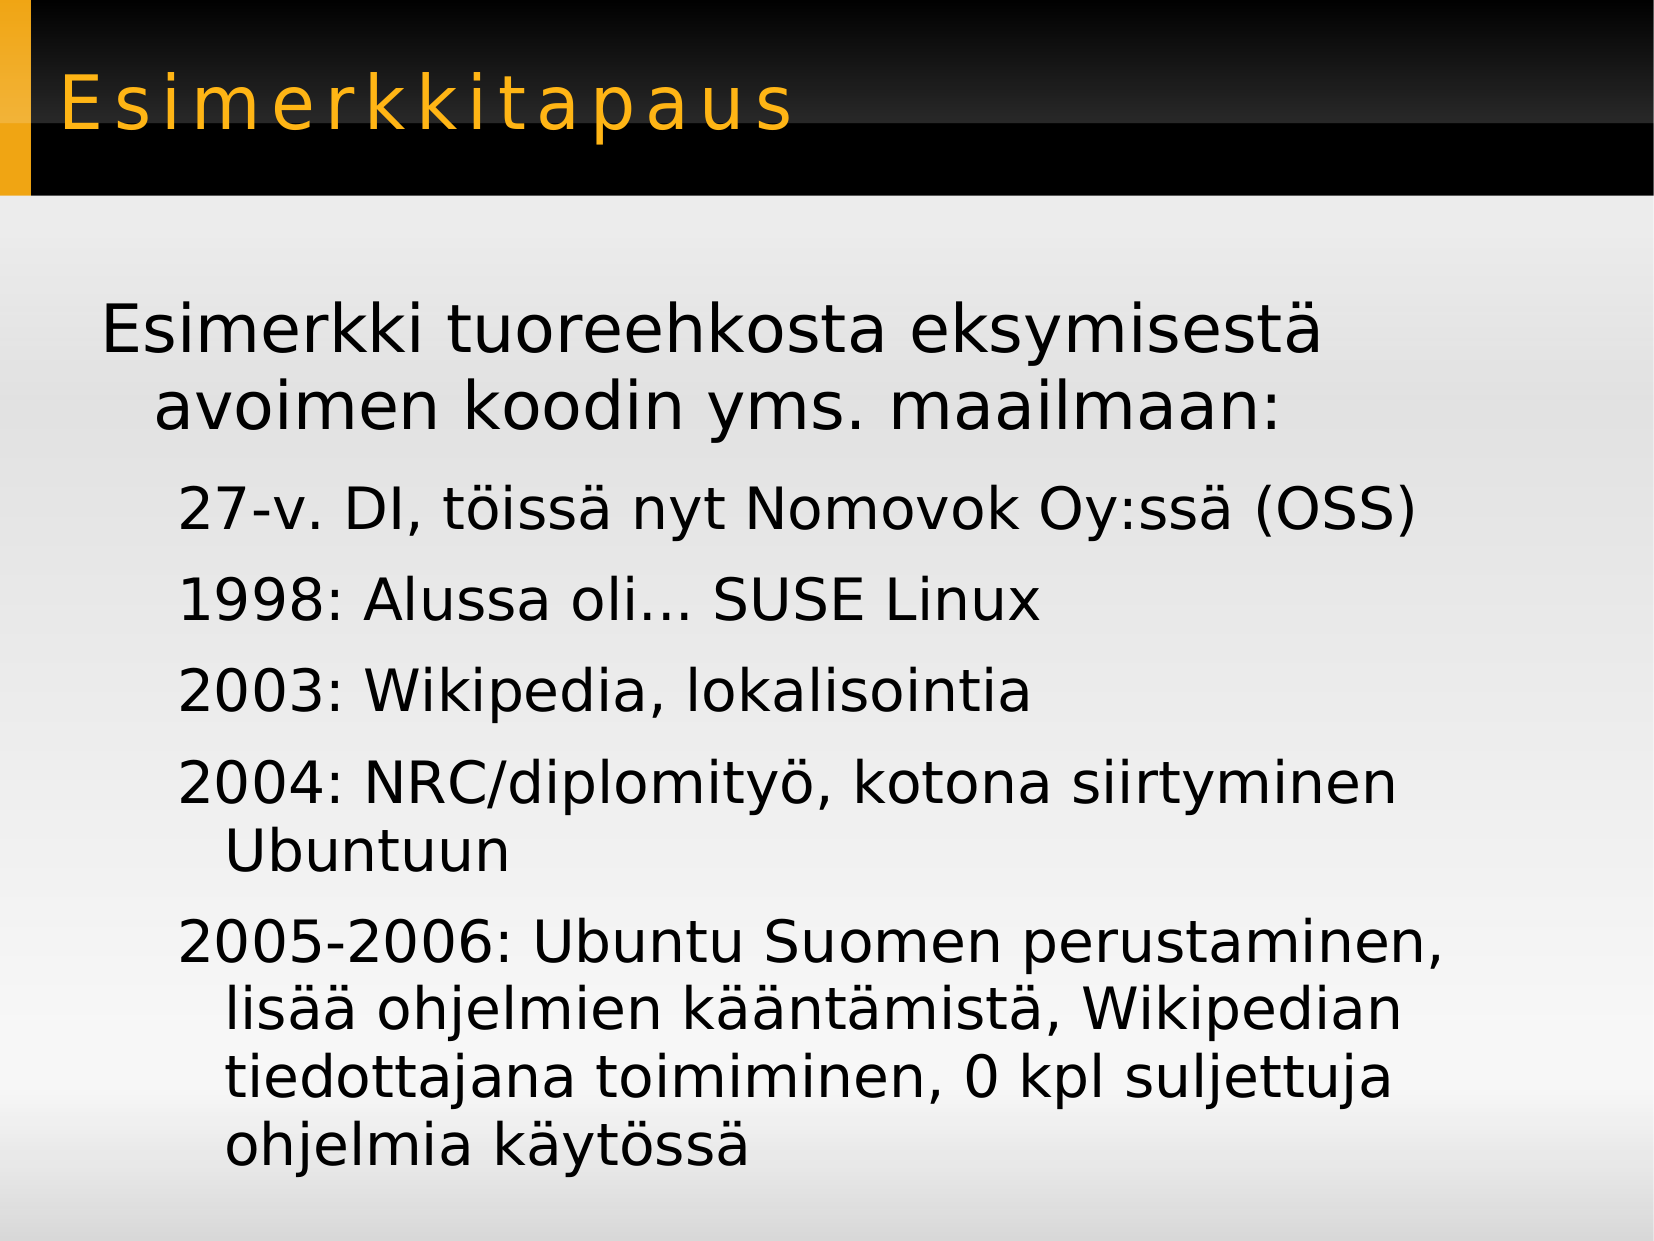

# Esimerkkitapaus
Esimerkki tuoreehkosta eksymisestä avoimen koodin yms. maailmaan:
27-v. DI, töissä nyt Nomovok Oy:ssä (OSS)
1998: Alussa oli... SUSE Linux
2003: Wikipedia, lokalisointia
2004: NRC/diplomityö, kotona siirtyminen Ubuntuun
2005-2006: Ubuntu Suomen perustaminen, lisää ohjelmien kääntämistä, Wikipedian tiedottajana toimiminen, 0 kpl suljettuja ohjelmia käytössä